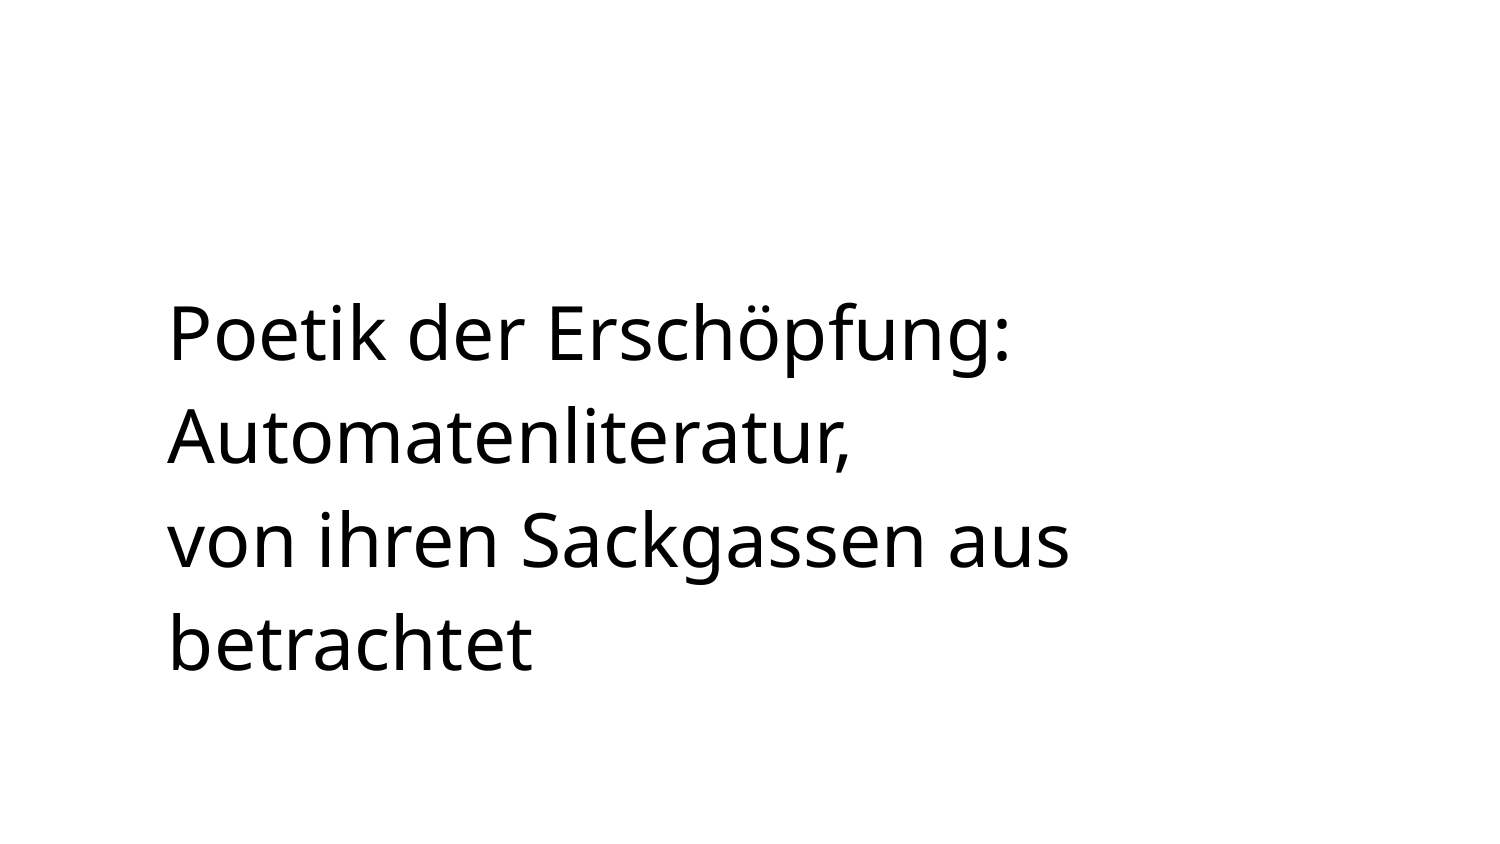

Poetik der Erschöpfung:
Automatenliteratur,
von ihren Sackgassen aus betrachtet